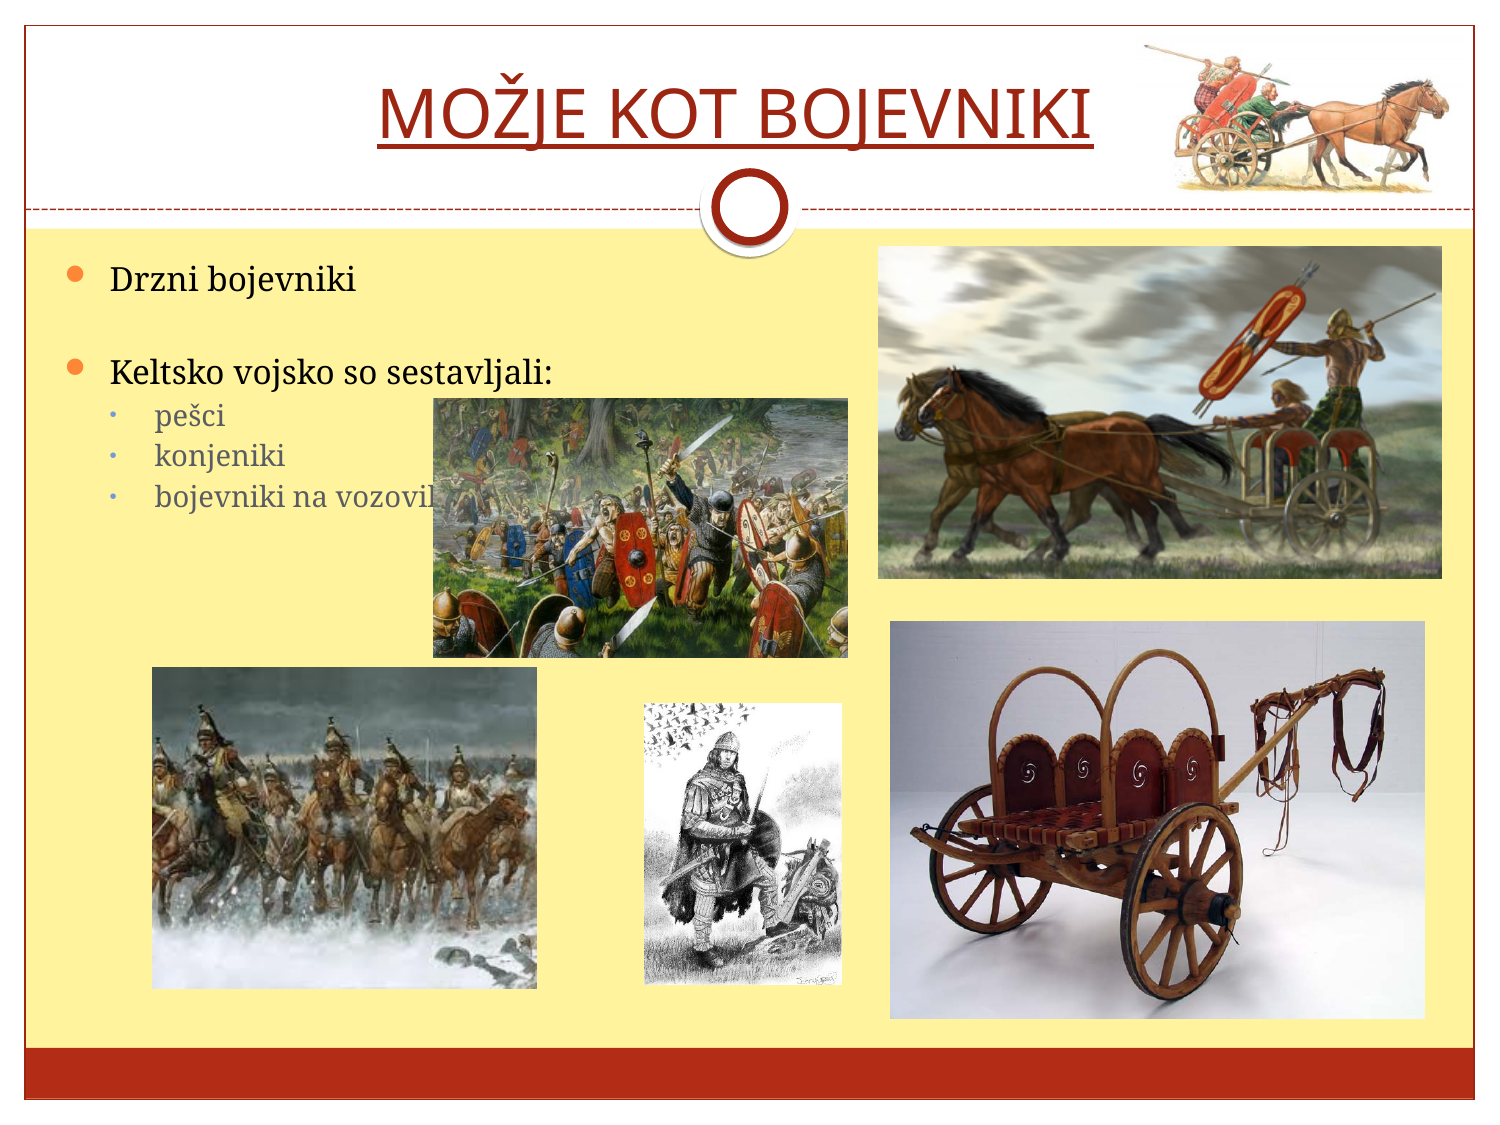

# MOŽJE KOT BOJEVNIKI
Drzni bojevniki
Keltsko vojsko so sestavljali:
pešci
konjeniki
bojevniki na vozovih